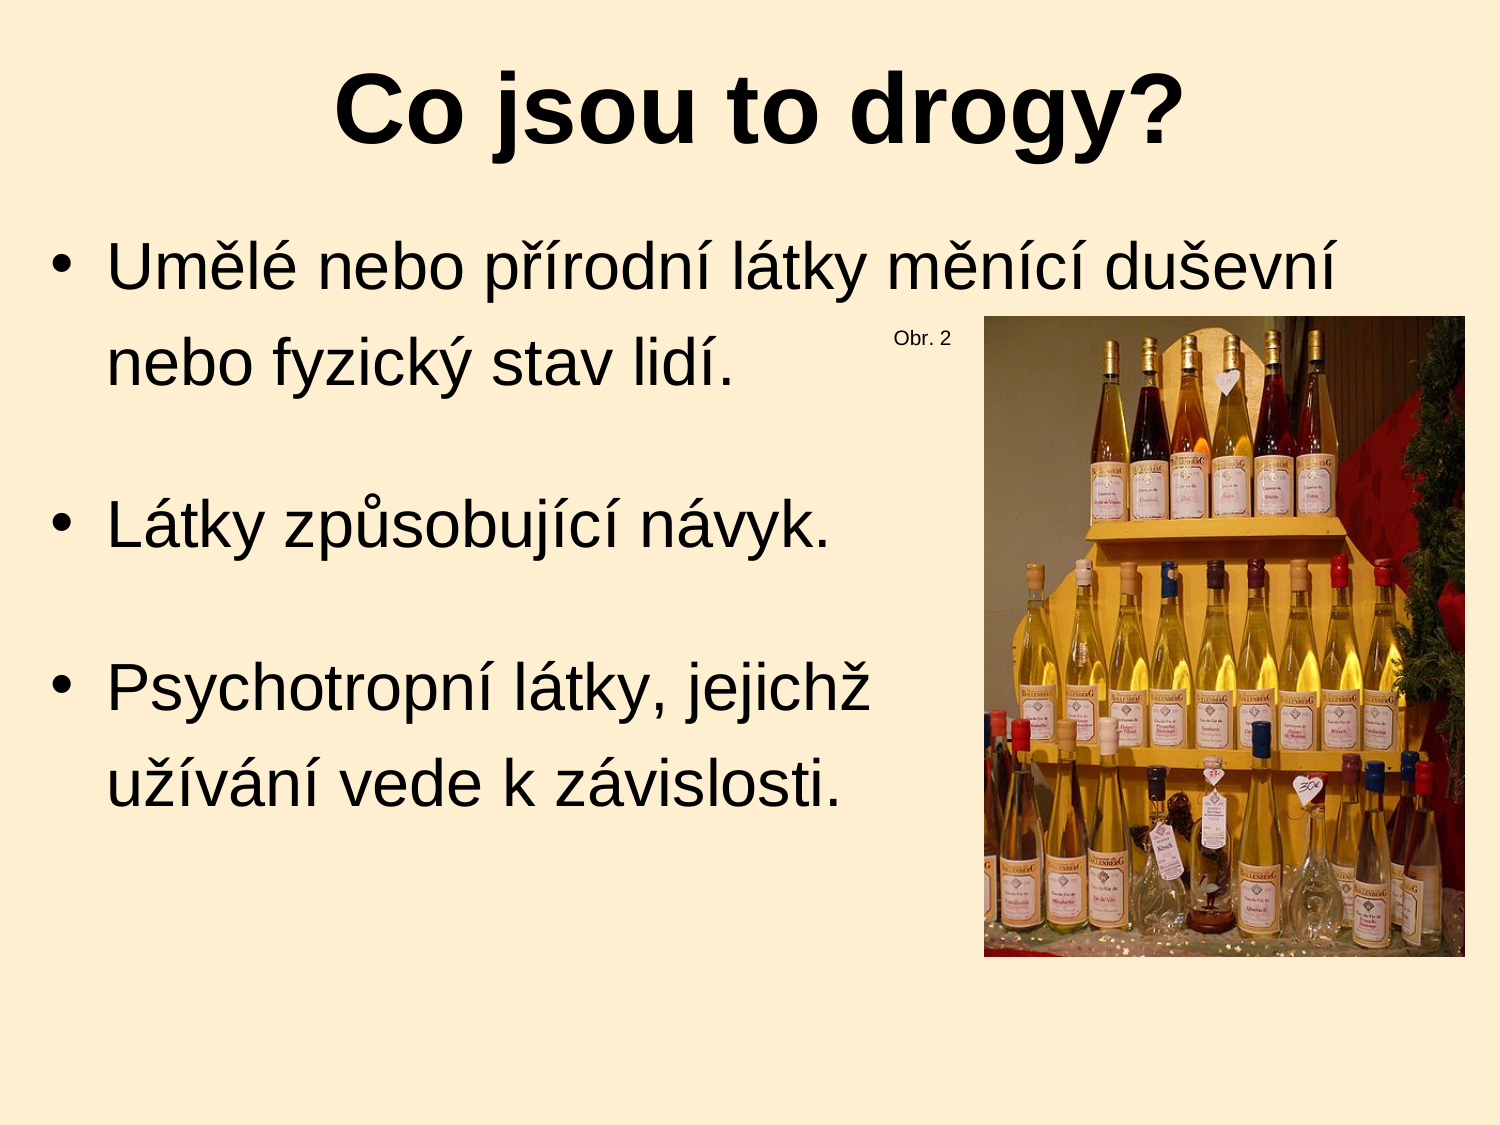

# Co jsou to drogy?
Umělé nebo přírodní látky měnící duševní nebo fyzický stav lidí.
Látky způsobující návyk.
Psychotropní látky, jejichž
užívání vede k závislosti.
Obr. 2